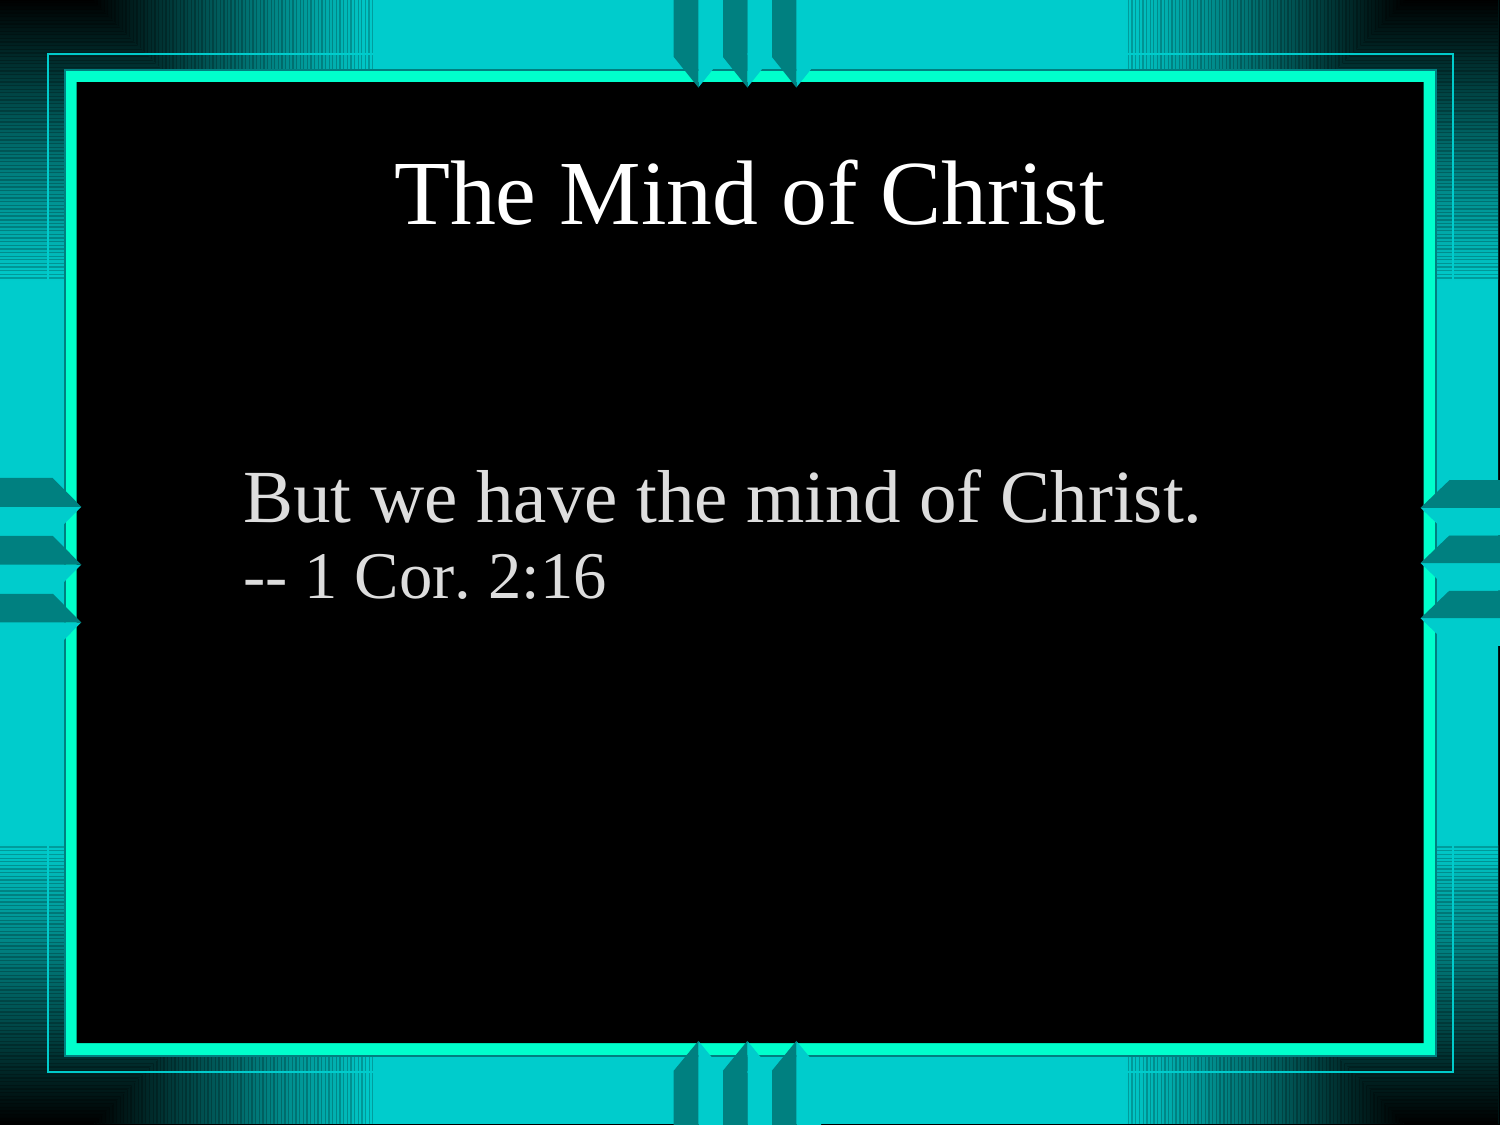

# The Mind of Christ
But we have the mind of Christ. -- 1 Cor. 2:16